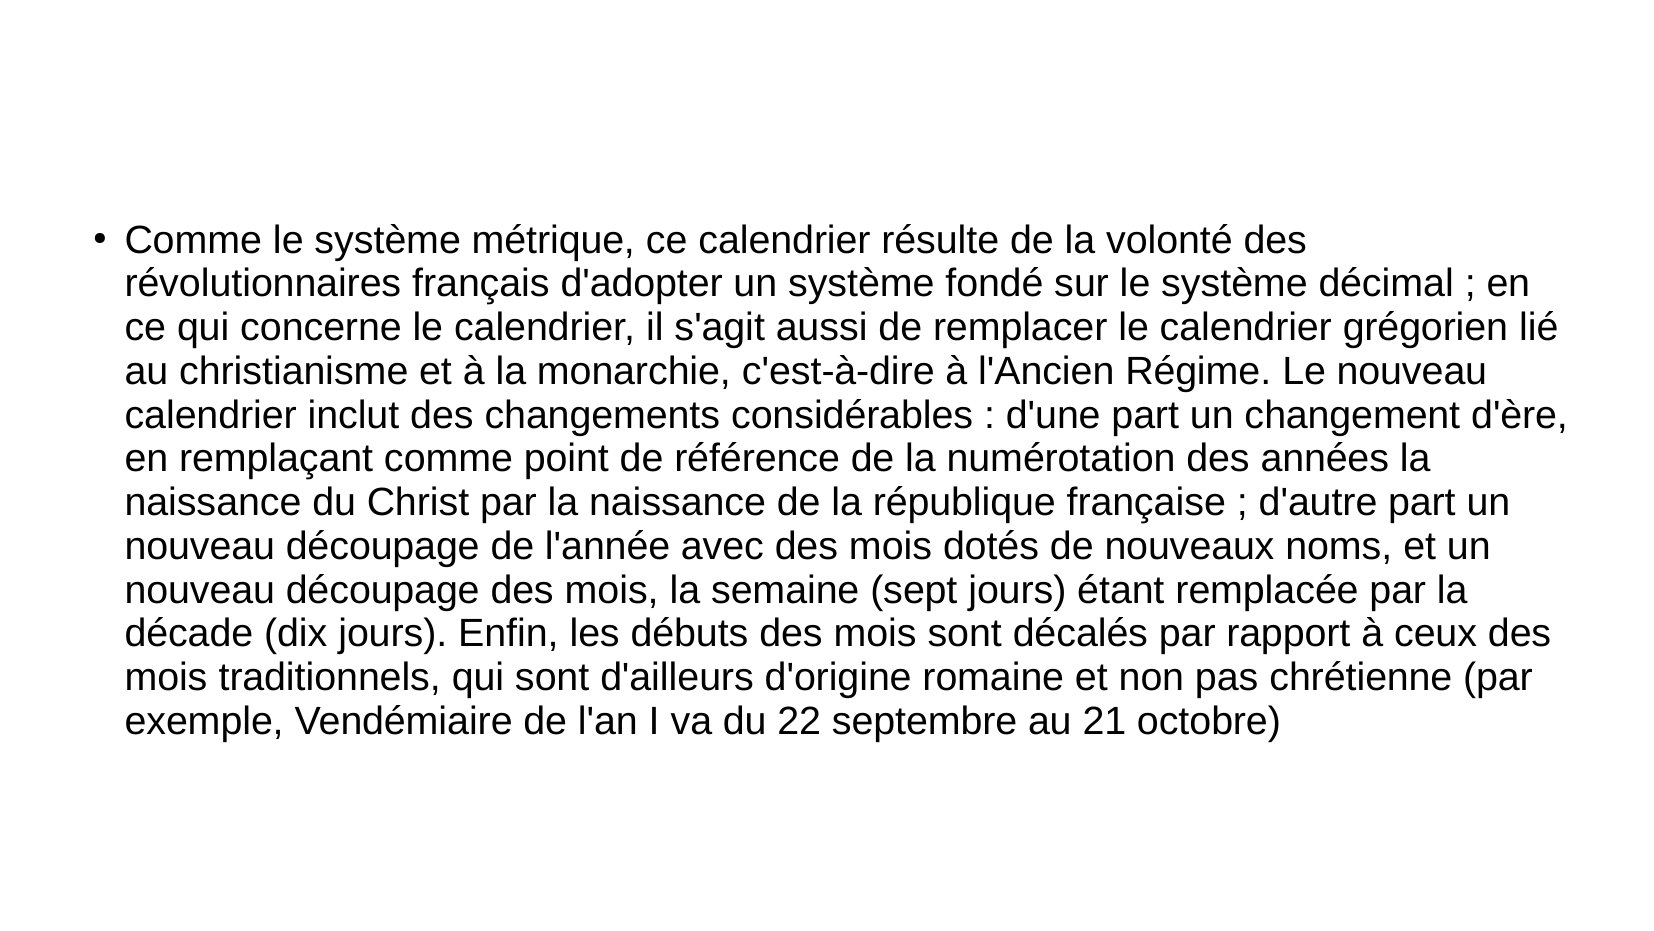

#
Comme le système métrique, ce calendrier résulte de la volonté des révolutionnaires français d'adopter un système fondé sur le système décimal ; en ce qui concerne le calendrier, il s'agit aussi de remplacer le calendrier grégorien lié au christianisme et à la monarchie, c'est-à-dire à l'Ancien Régime. Le nouveau calendrier inclut des changements considérables : d'une part un changement d'ère, en remplaçant comme point de référence de la numérotation des années la naissance du Christ par la naissance de la république française ; d'autre part un nouveau découpage de l'année avec des mois dotés de nouveaux noms, et un nouveau découpage des mois, la semaine (sept jours) étant remplacée par la décade (dix jours). Enfin, les débuts des mois sont décalés par rapport à ceux des mois traditionnels, qui sont d'ailleurs d'origine romaine et non pas chrétienne (par exemple, Vendémiaire de l'an I va du 22 septembre au 21 octobre)